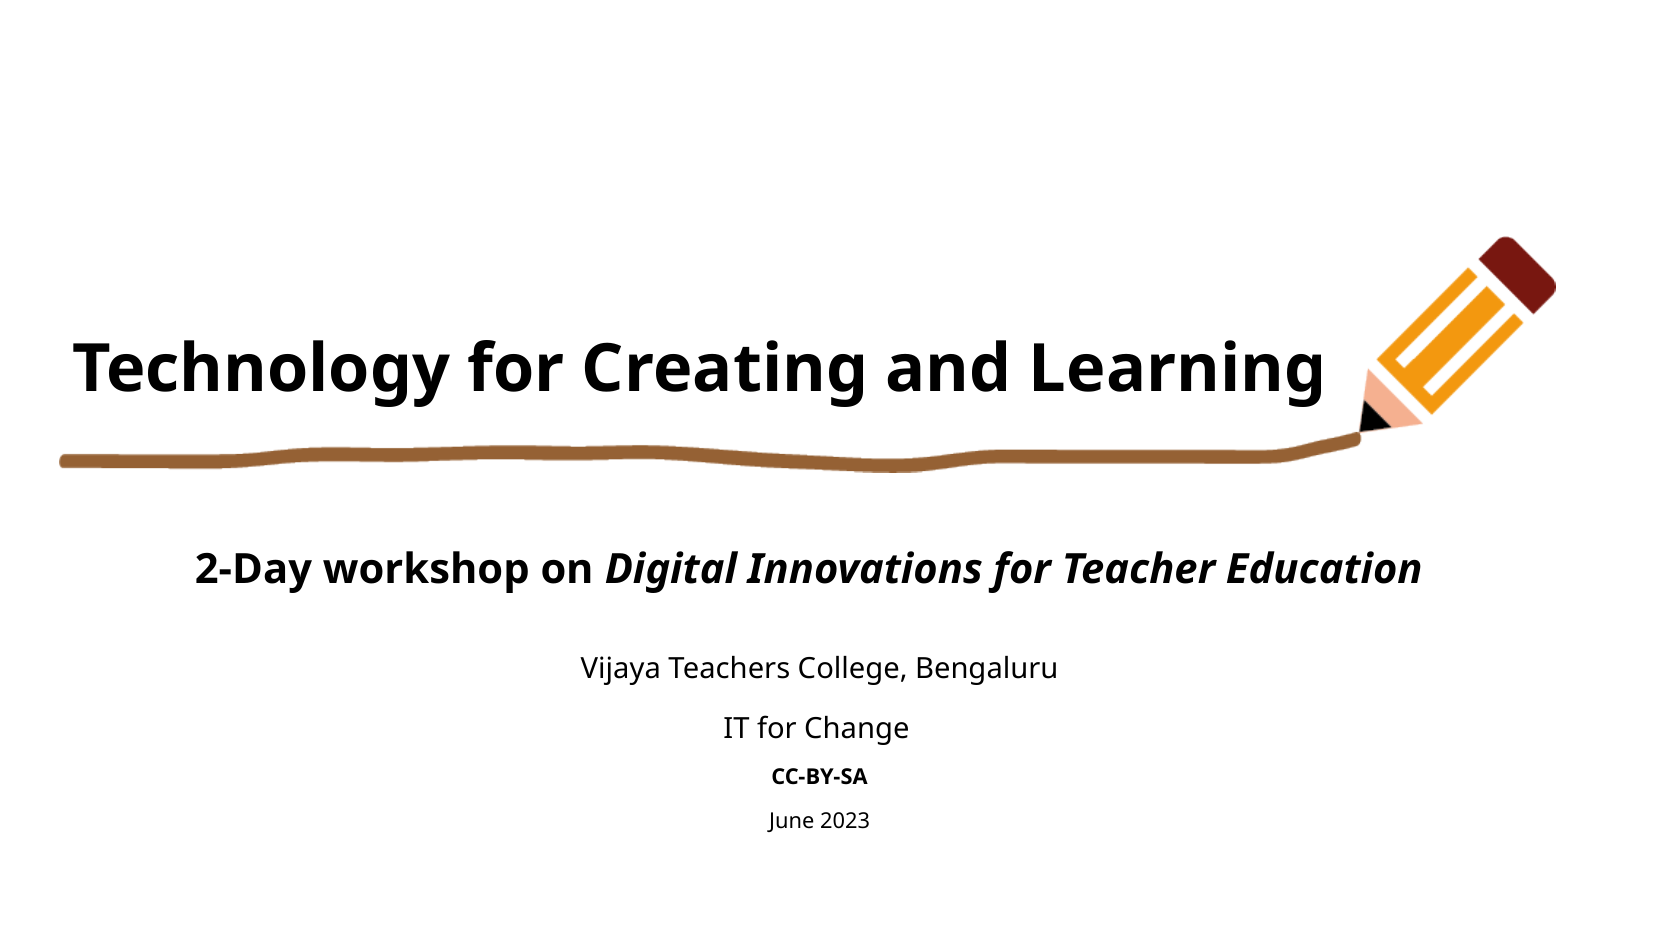

Technology for Creating and Learning
2-Day workshop on Digital Innovations for Teacher Education
Vijaya Teachers College, Bengaluru
IT for Change
CC-BY-SA
June 2023